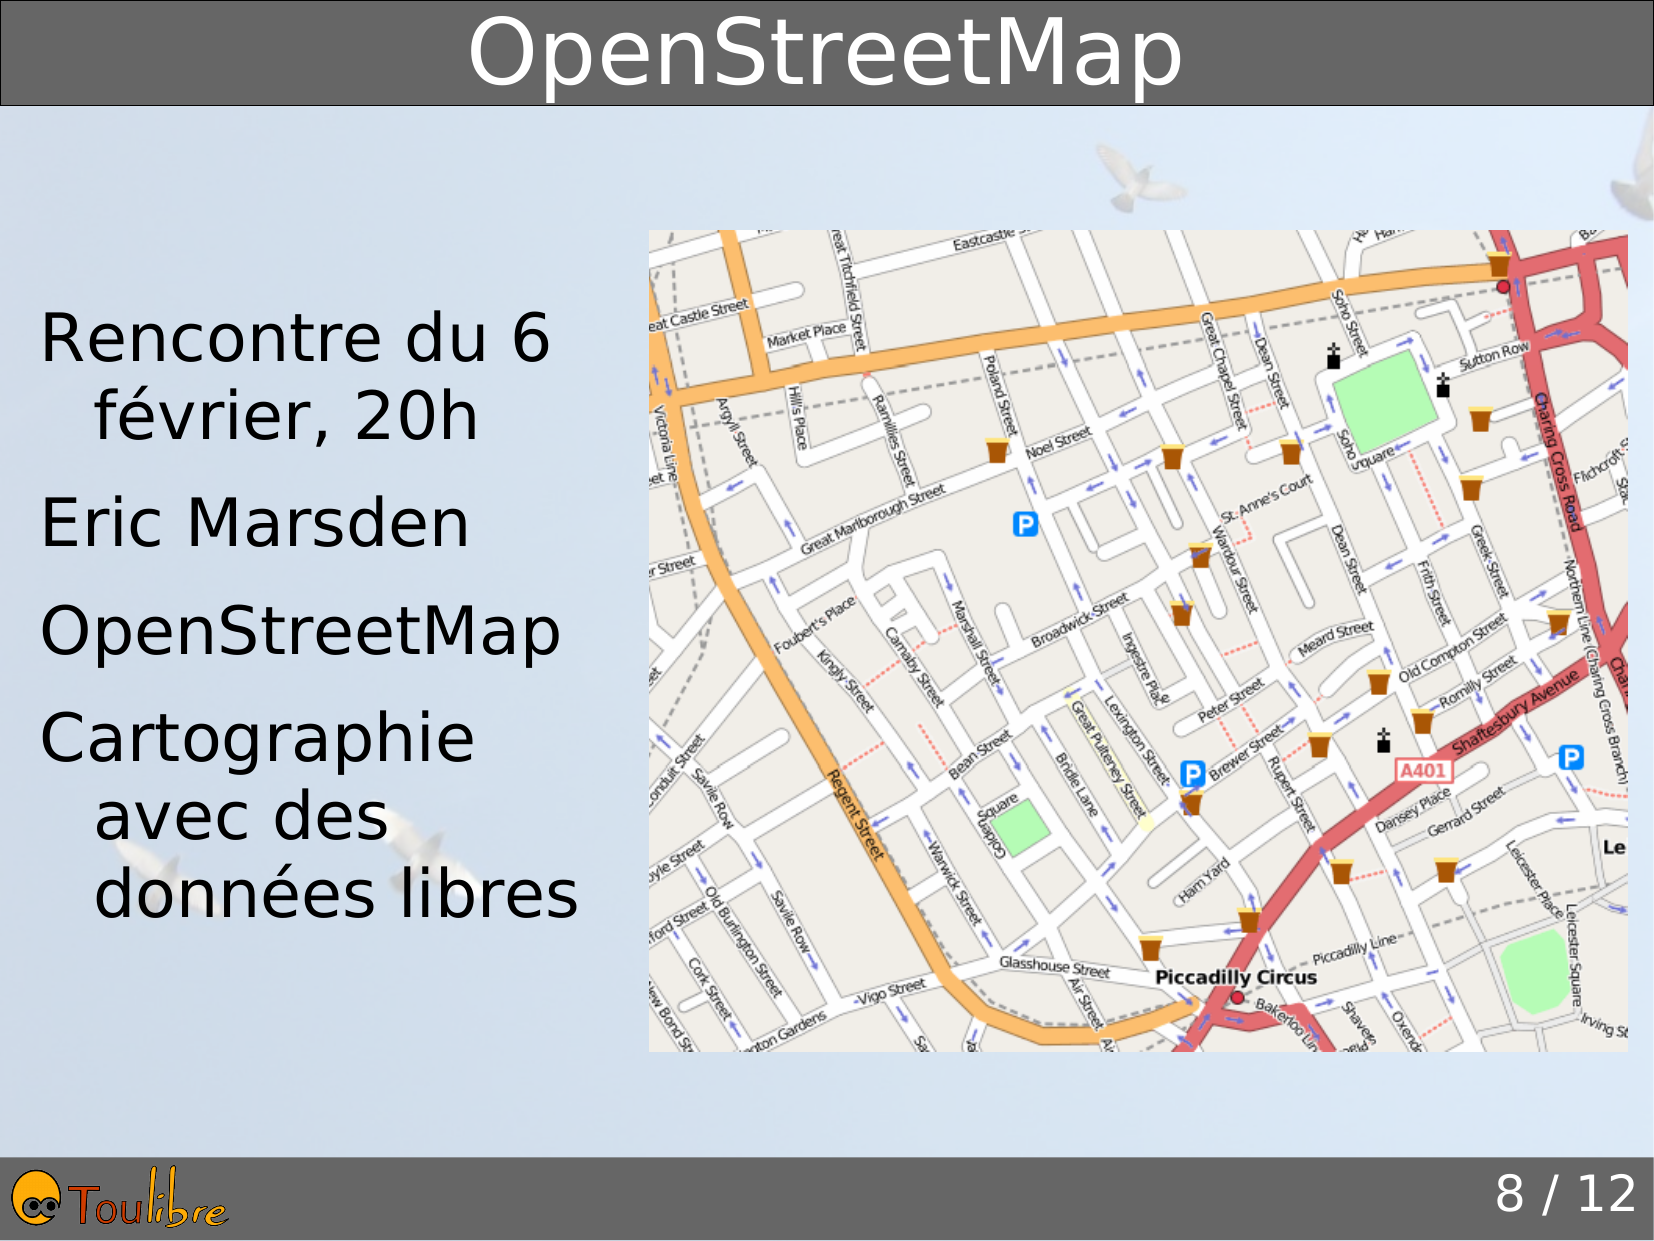

# OpenStreetMap
Rencontre du 6 février, 20h
Eric Marsden
OpenStreetMap
Cartographie avec des données libres